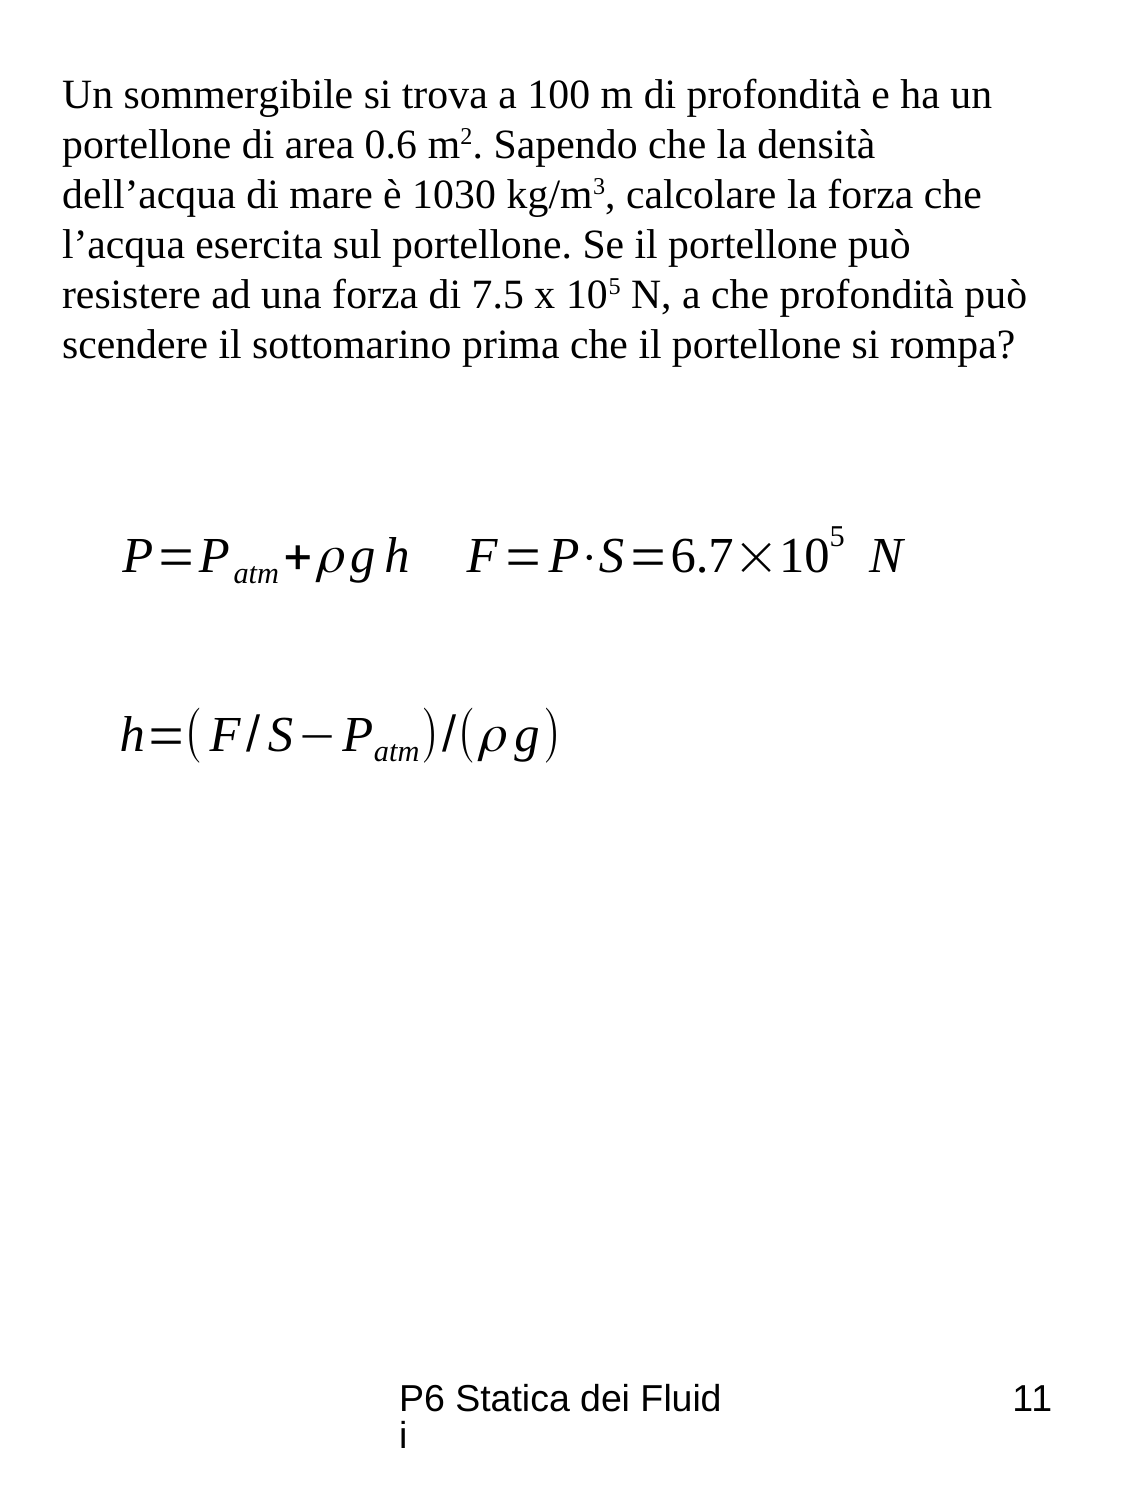

Un sommergibile si trova a 100 m di profondità e ha un portellone di area 0.6 m2. Sapendo che la densità dell’acqua di mare è 1030 kg/m3, calcolare la forza che l’acqua esercita sul portellone. Se il portellone può resistere ad una forza di 7.5 x 105 N, a che profondità può scendere il sottomarino prima che il portellone si rompa?
P6 Statica dei Fluidi
11